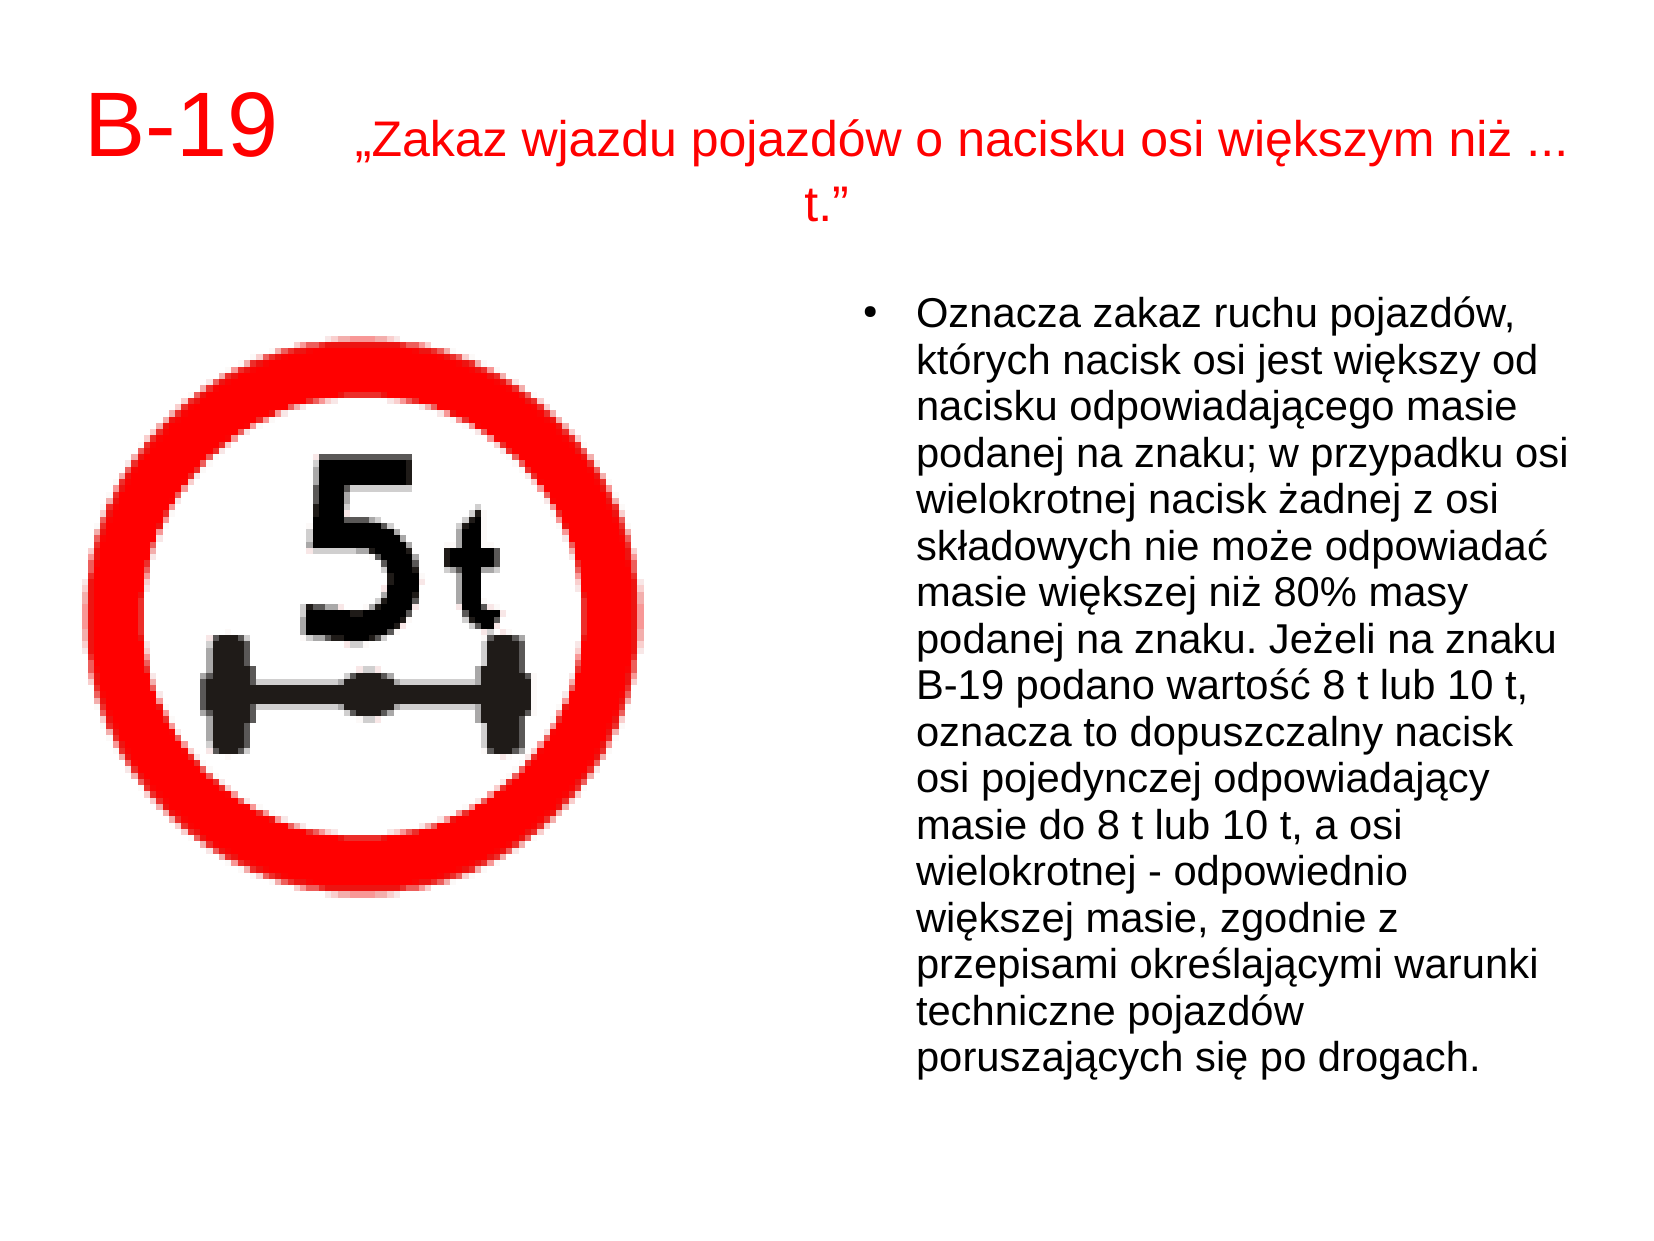

# B-19 „Zakaz wjazdu pojazdów o nacisku osi większym niż ... t.”
Oznacza zakaz ruchu pojazdów, których nacisk osi jest większy od nacisku odpowiadającego masie podanej na znaku; w przypadku osi wielokrotnej nacisk żadnej z osi składowych nie może odpowiadać masie większej niż 80% masy podanej na znaku. Jeżeli na znaku B-19 podano wartość 8 t lub 10 t, oznacza to dopuszczalny nacisk osi pojedynczej odpowiadający masie do 8 t lub 10 t, a osi wielokrotnej - odpowiednio większej masie, zgodnie z przepisami określającymi warunki techniczne pojazdów poruszających się po drogach.